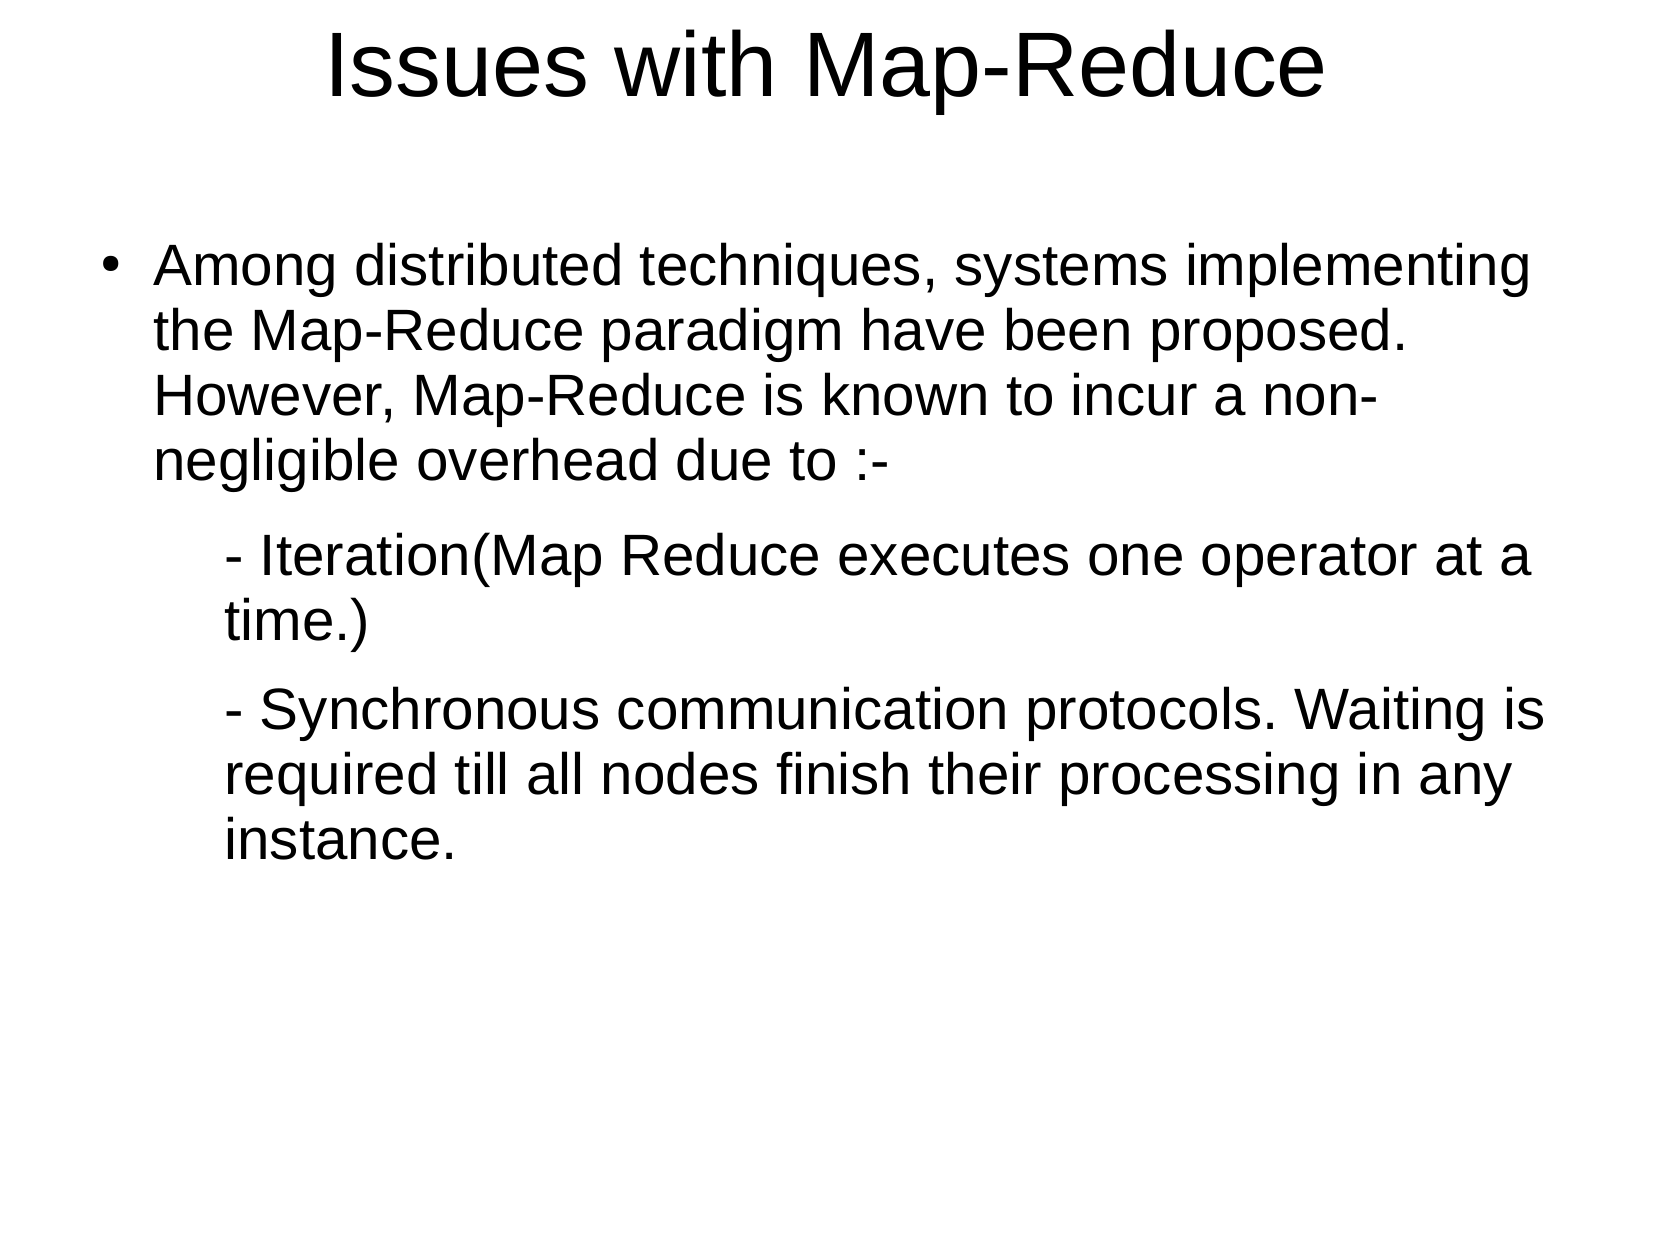

# Issues with Map-Reduce
Among distributed techniques, systems implementing the Map-Reduce paradigm have been proposed. However, Map-Reduce is known to incur a non-negligible overhead due to :-
- Iteration(Map Reduce executes one operator at a time.)
- Synchronous communication protocols. Waiting is required till all nodes finish their processing in any instance.